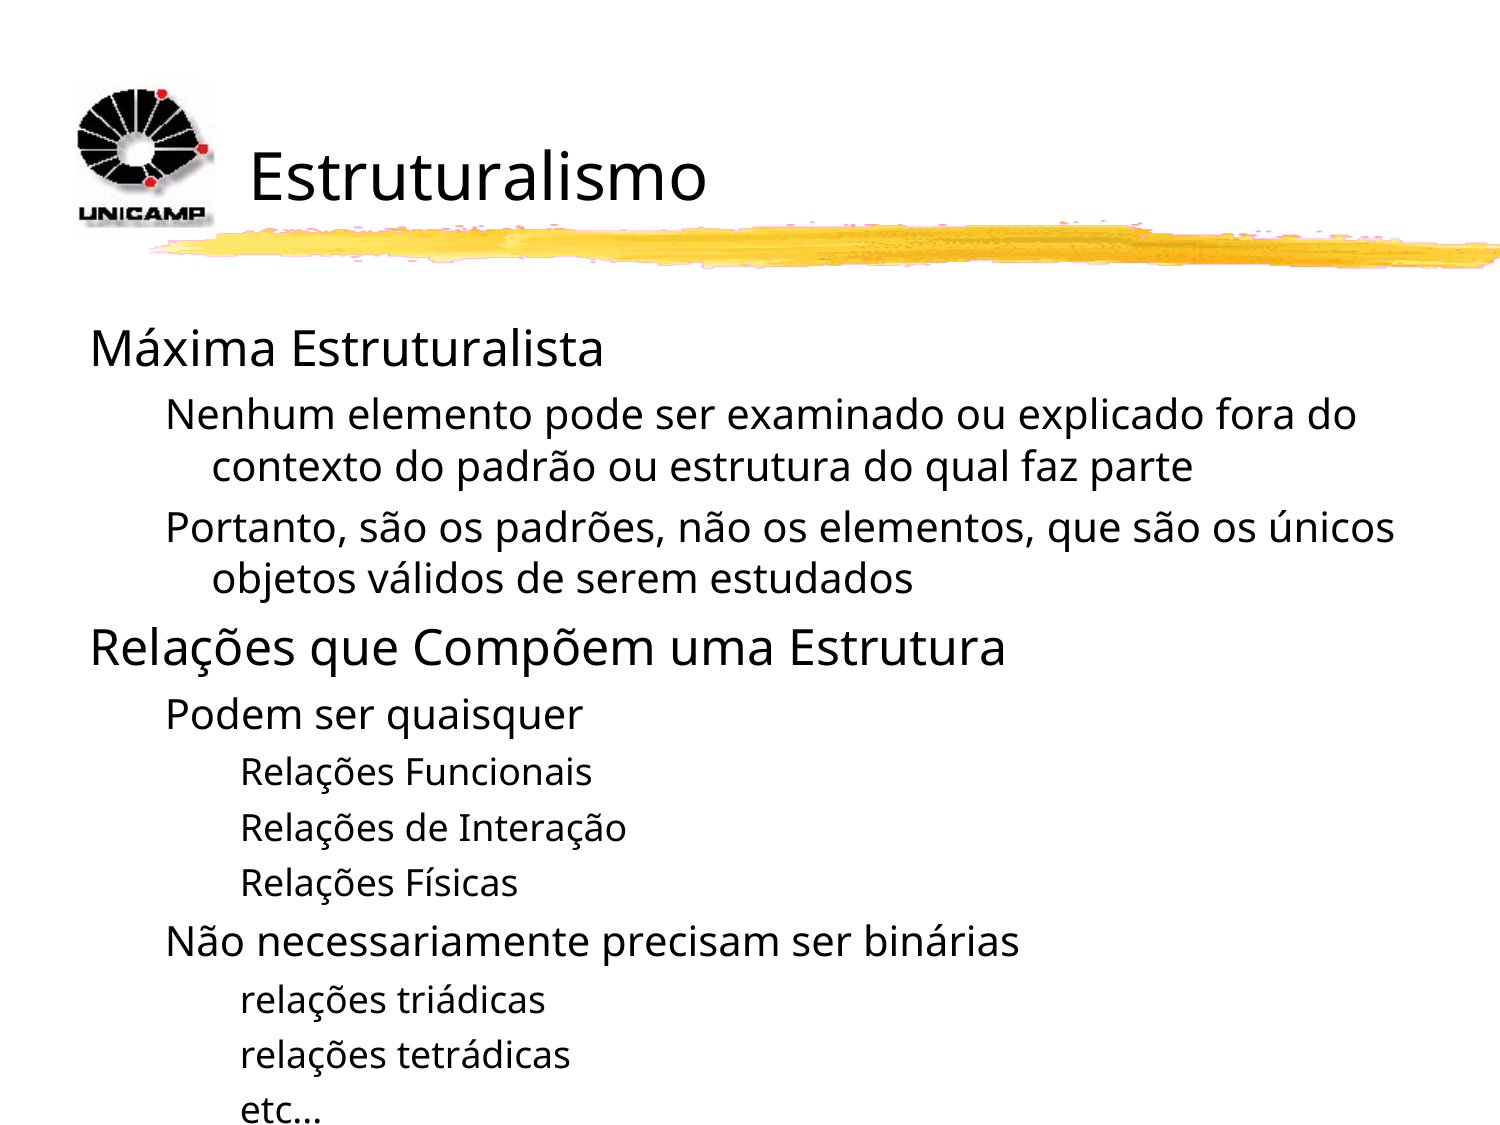

# Estruturalismo
Máxima Estruturalista
Nenhum elemento pode ser examinado ou explicado fora do contexto do padrão ou estrutura do qual faz parte
Portanto, são os padrões, não os elementos, que são os únicos objetos válidos de serem estudados
Relações que Compõem uma Estrutura
Podem ser quaisquer
Relações Funcionais
Relações de Interação
Relações Físicas
Não necessariamente precisam ser binárias
relações triádicas
relações tetrádicas
etc...